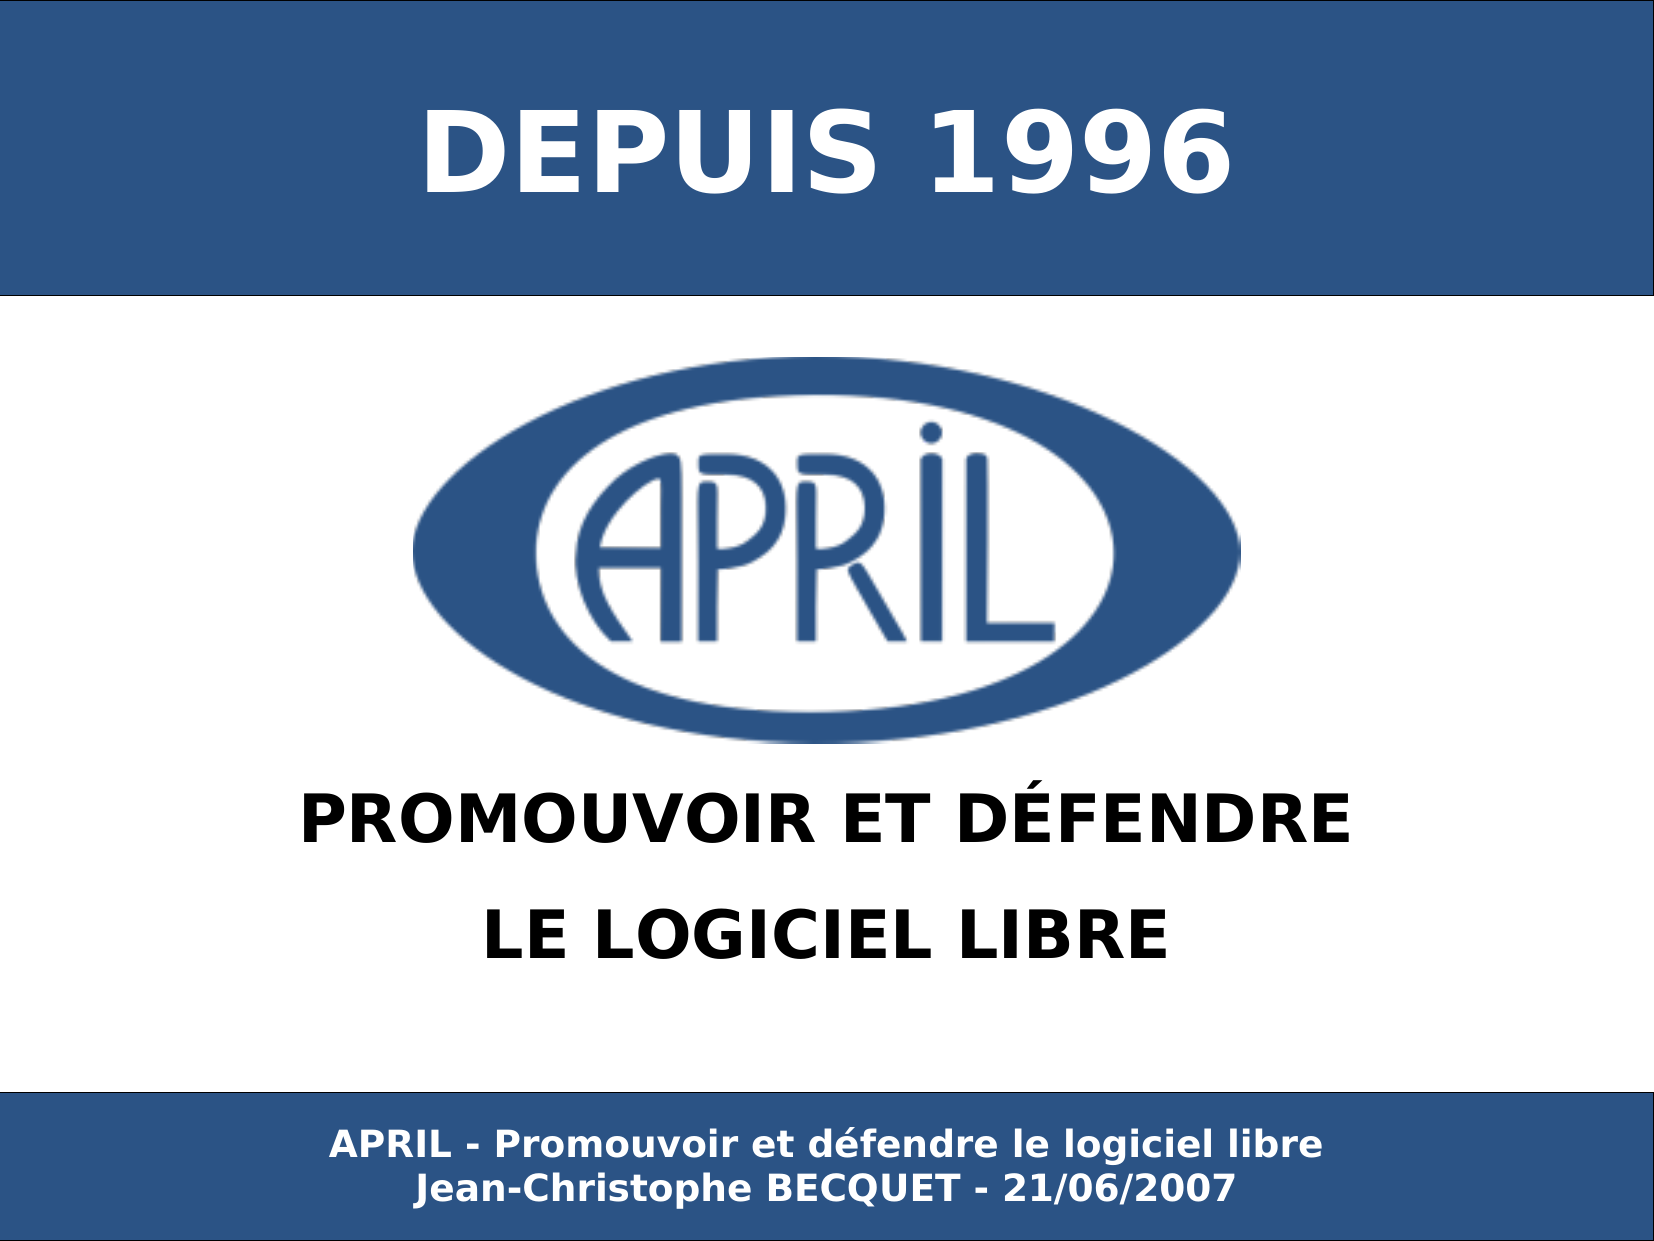

DEPUIS 1996
# PROMOUVOIR ET DÉFENDRE
LE LOGICIEL LIBRE